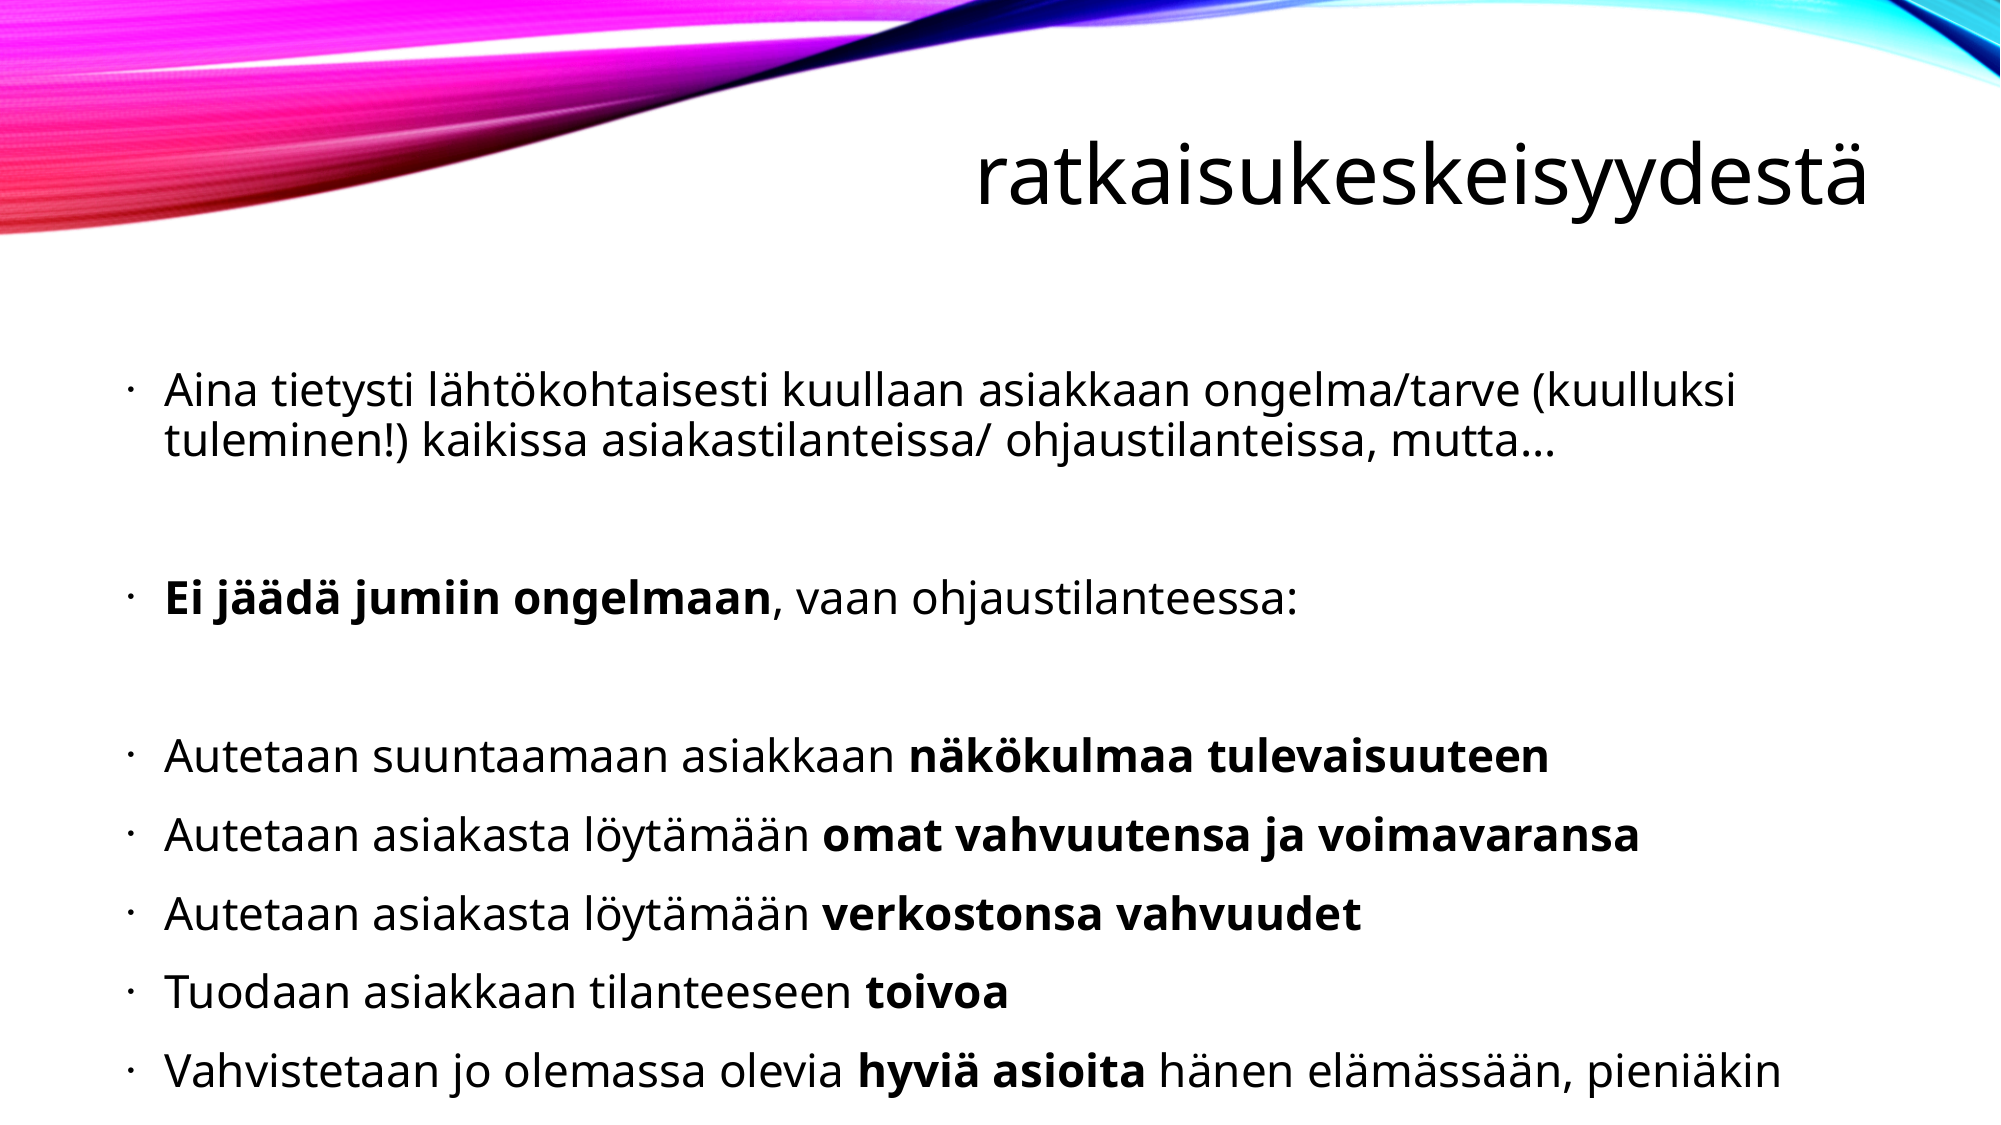

# ratkaisukeskeisyydestä
Aina tietysti lähtökohtaisesti kuullaan asiakkaan ongelma/tarve (kuulluksi tuleminen!) kaikissa asiakastilanteissa/ ohjaustilanteissa, mutta…
Ei jäädä jumiin ongelmaan, vaan ohjaustilanteessa:
Autetaan suuntaamaan asiakkaan näkökulmaa tulevaisuuteen
Autetaan asiakasta löytämään omat vahvuutensa ja voimavaransa
Autetaan asiakasta löytämään verkostonsa vahvuudet
Tuodaan asiakkaan tilanteeseen toivoa
Vahvistetaan jo olemassa olevia hyviä asioita hänen elämässään, pieniäkin